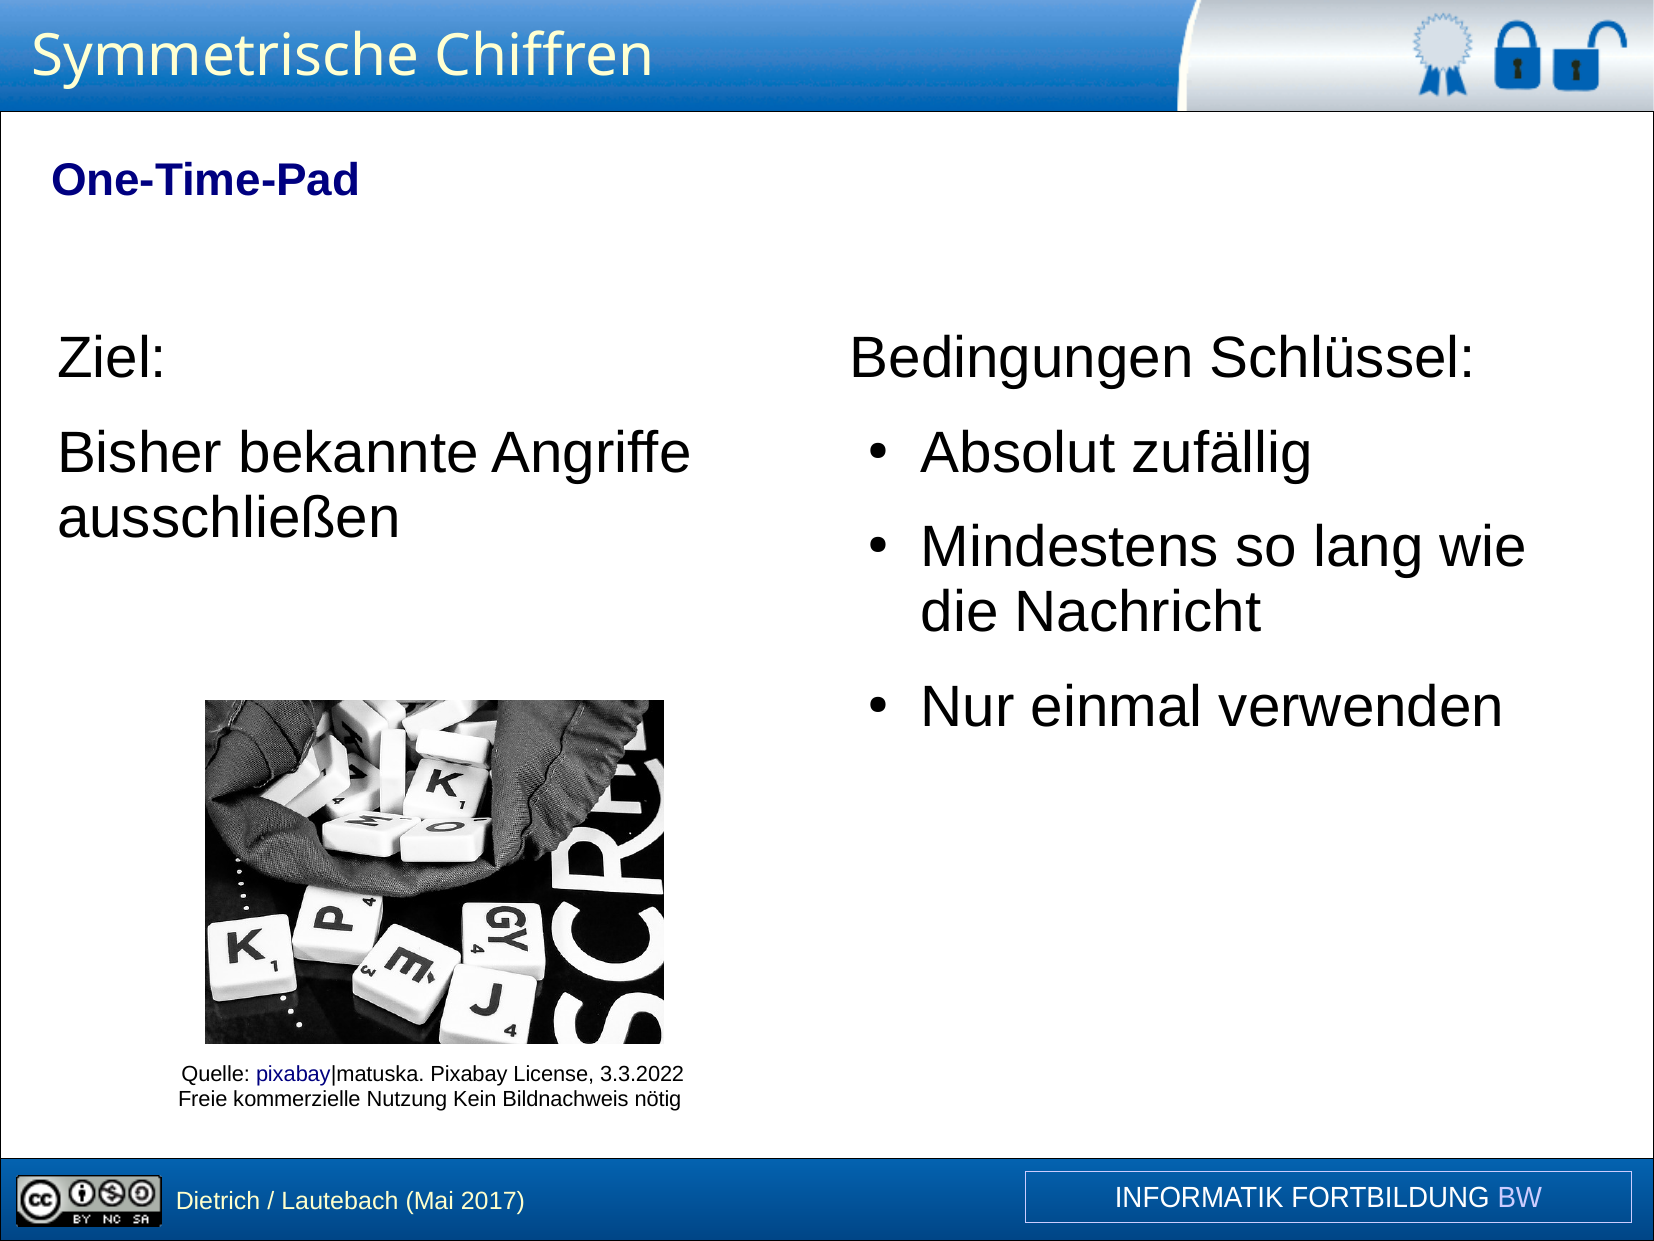

# Symmetrische Chiffren
One-Time-Pad
Ziel:
Bisher bekannte Angriffe ausschließen
Bedingungen Schlüssel:
Absolut zufällig
Mindestens so lang wie die Nachricht
Nur einmal verwenden
Quelle: pixabay|matuska. Pixabay License, 3.3.2022
Freie kommerzielle Nutzung Kein Bildnachweis nötig
17